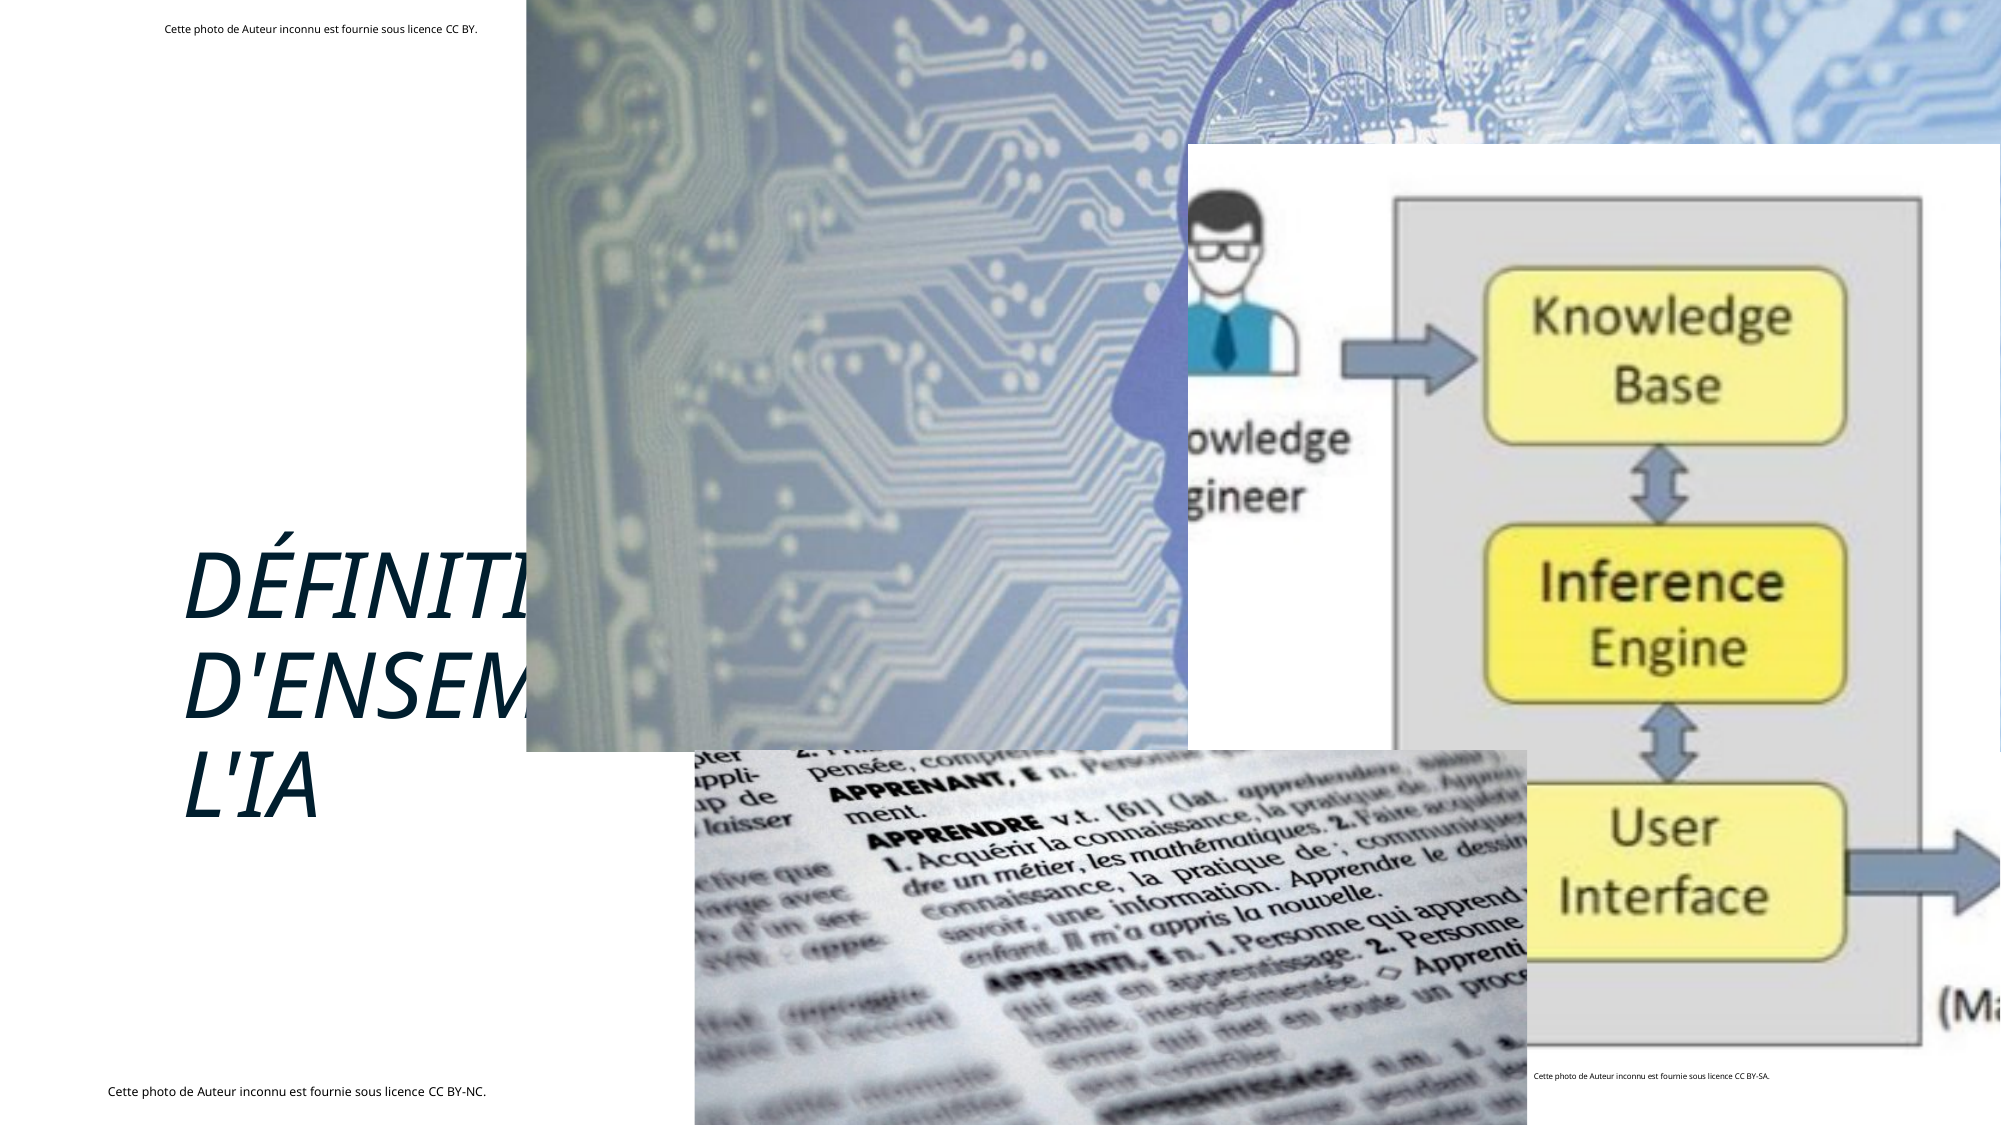

Cette photo de Auteur inconnu est fournie sous licence CC BY.
# Définition d'ensemble de l'ia
Cette photo de Auteur inconnu est fournie sous licence CC BY-SA.
Cette photo de Auteur inconnu est fournie sous licence CC BY-NC.